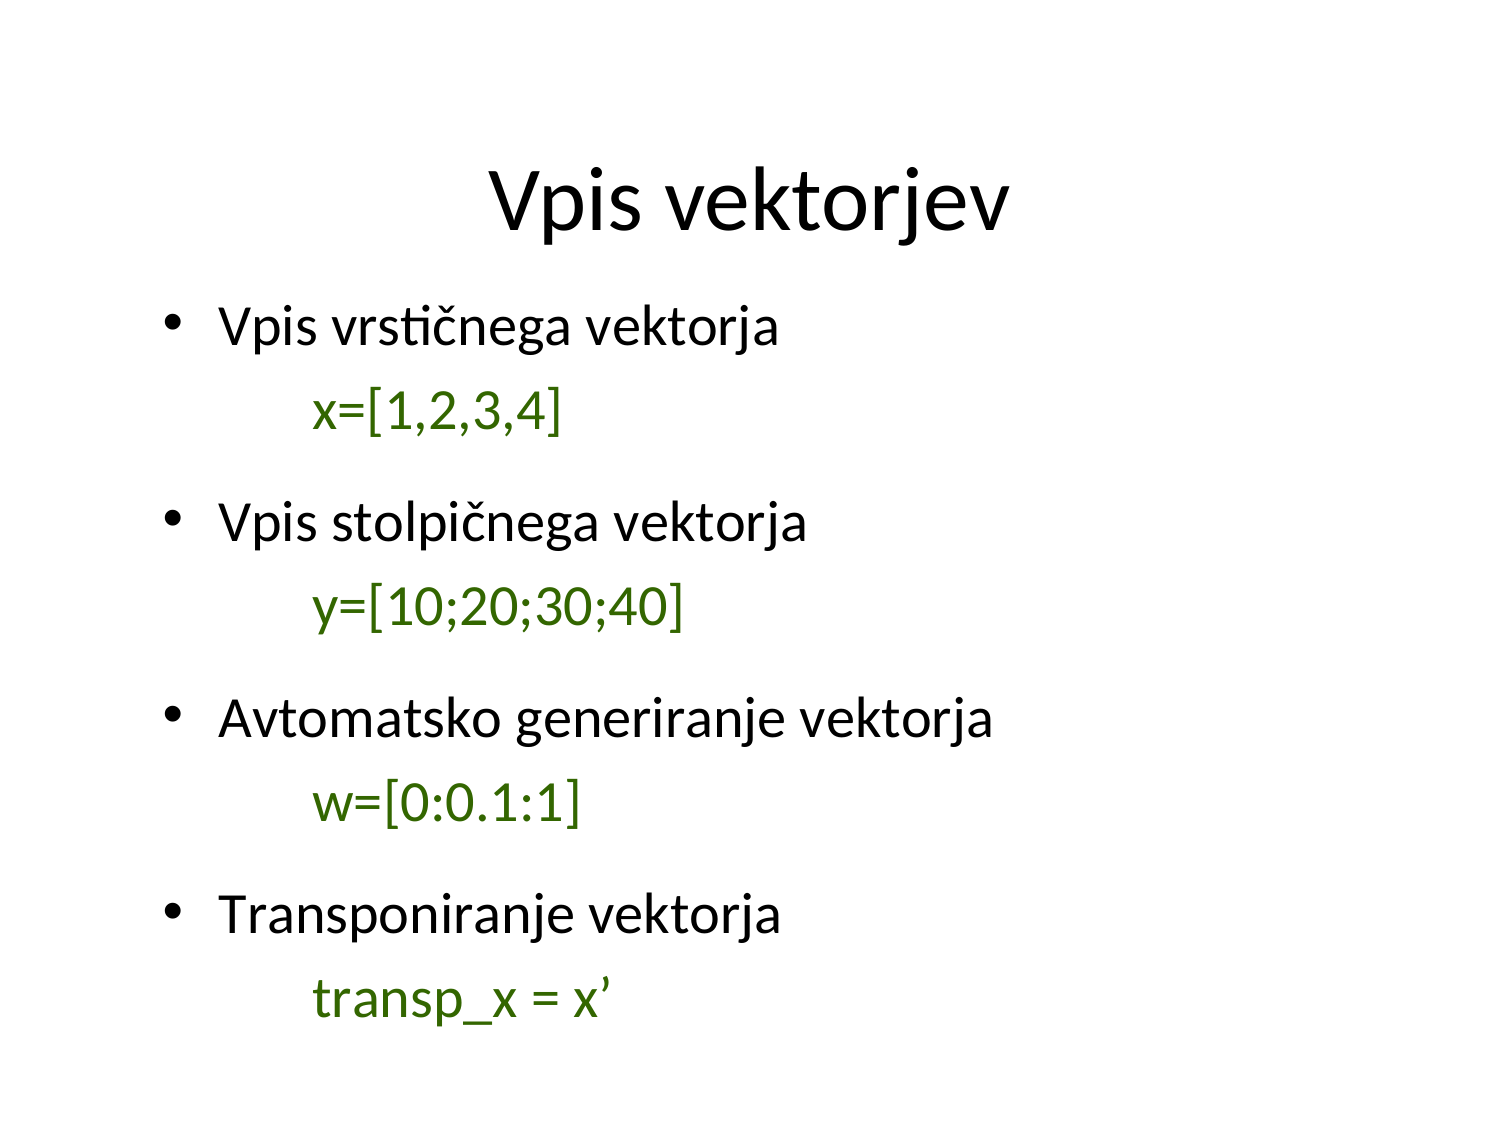

# Vpis vektorjev
Vpis vrstičnega vektorja
		x=[1,2,3,4]
Vpis stolpičnega vektorja
		y=[10;20;30;40]
Avtomatsko generiranje vektorja
		w=[0:0.1:1]
Transponiranje vektorja
		transp_x = x’